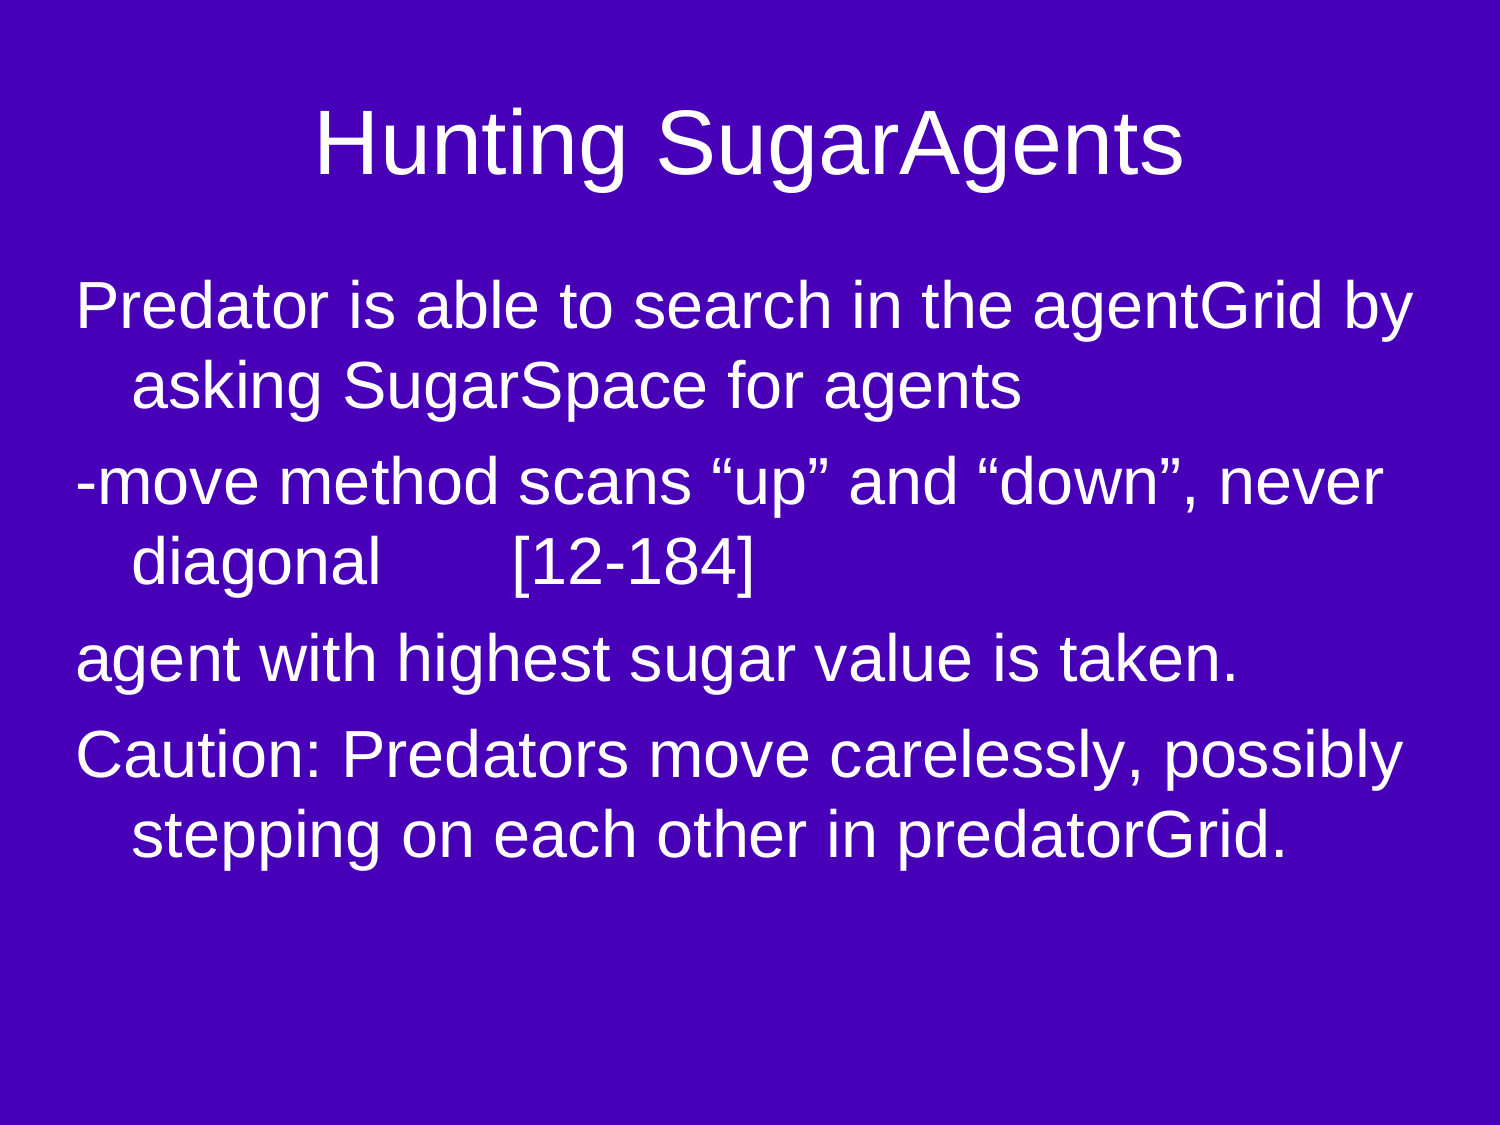

# Hunting SugarAgents
Predator is able to search in the agentGrid by asking SugarSpace for agents
-move method scans “up” and “down”, never diagonal [12-184]
agent with highest sugar value is taken.
Caution: Predators move carelessly, possibly stepping on each other in predatorGrid.